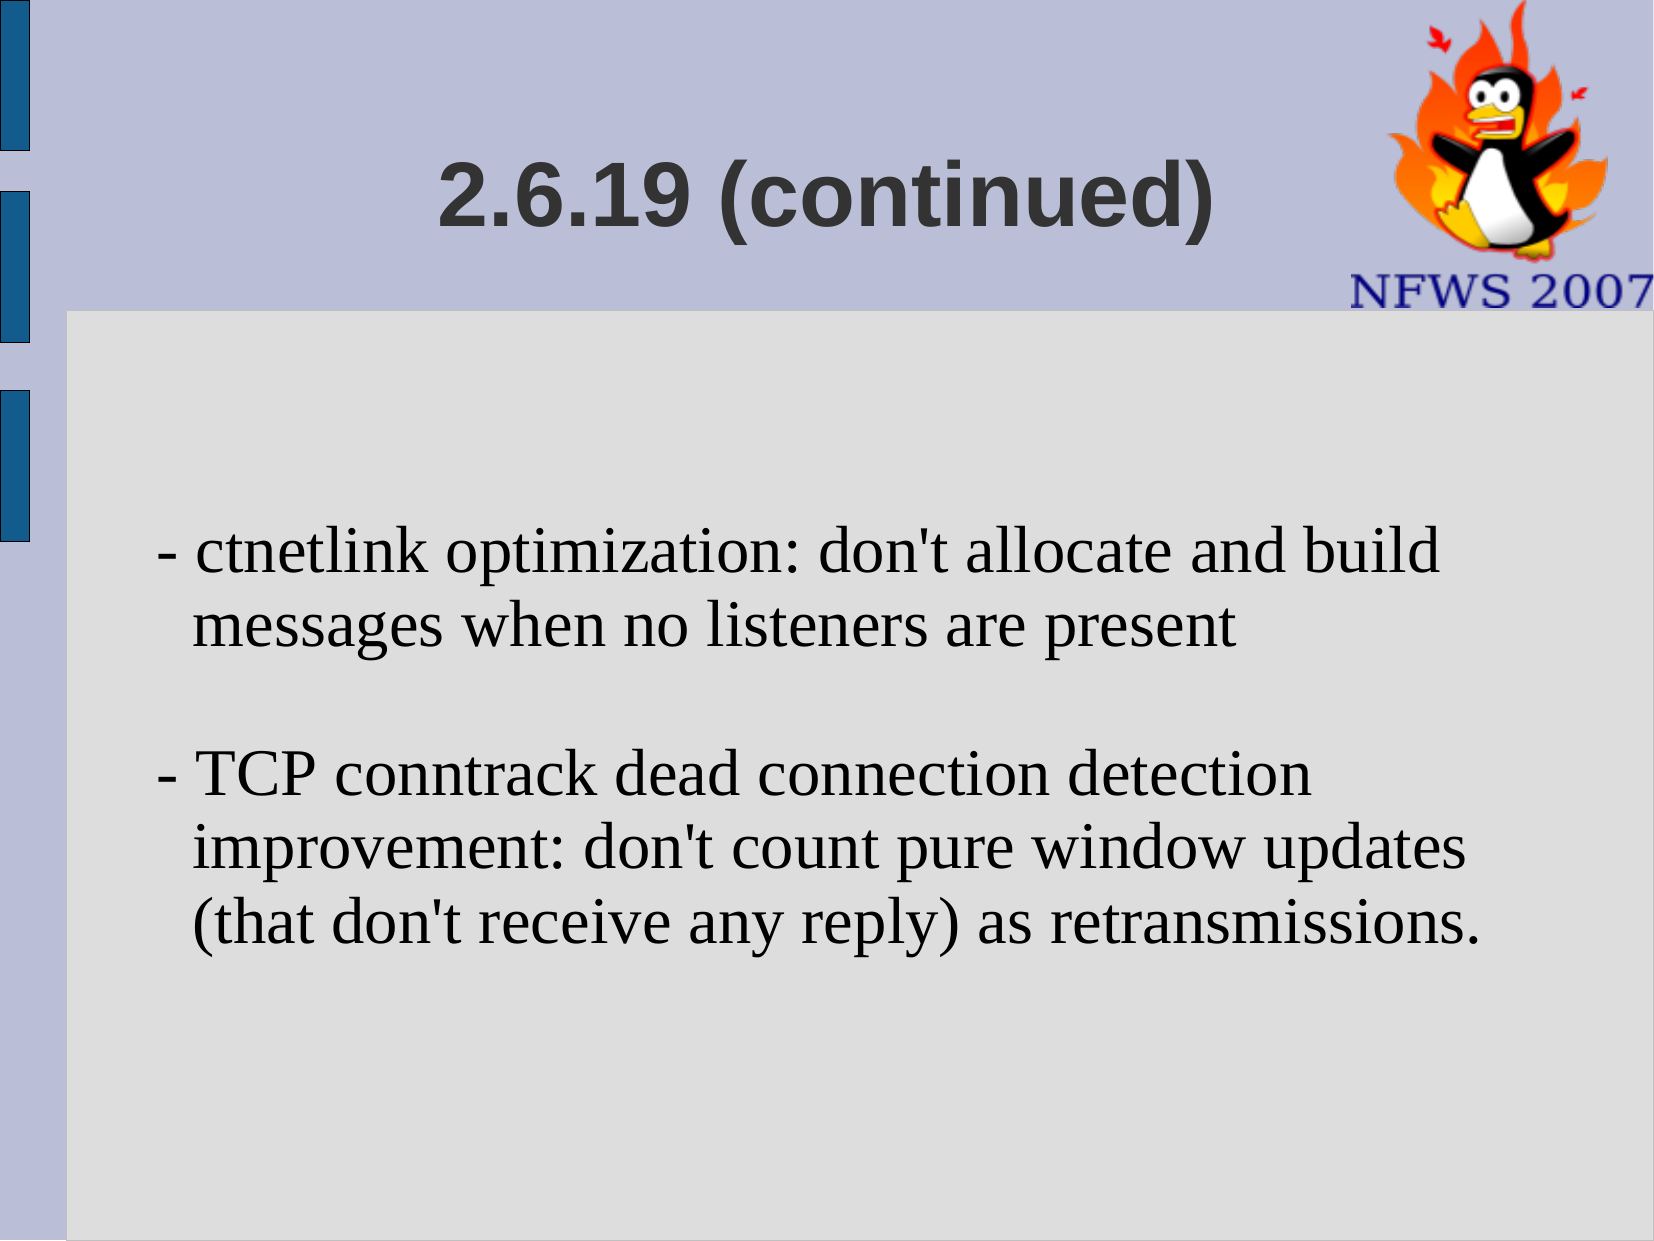

# 2.6.19 (continued)
- ctnetlink optimization: don't allocate and build messages when no listeners are present
- TCP conntrack dead connection detection improvement: don't count pure window updates (that don't receive any reply) as retransmissions.